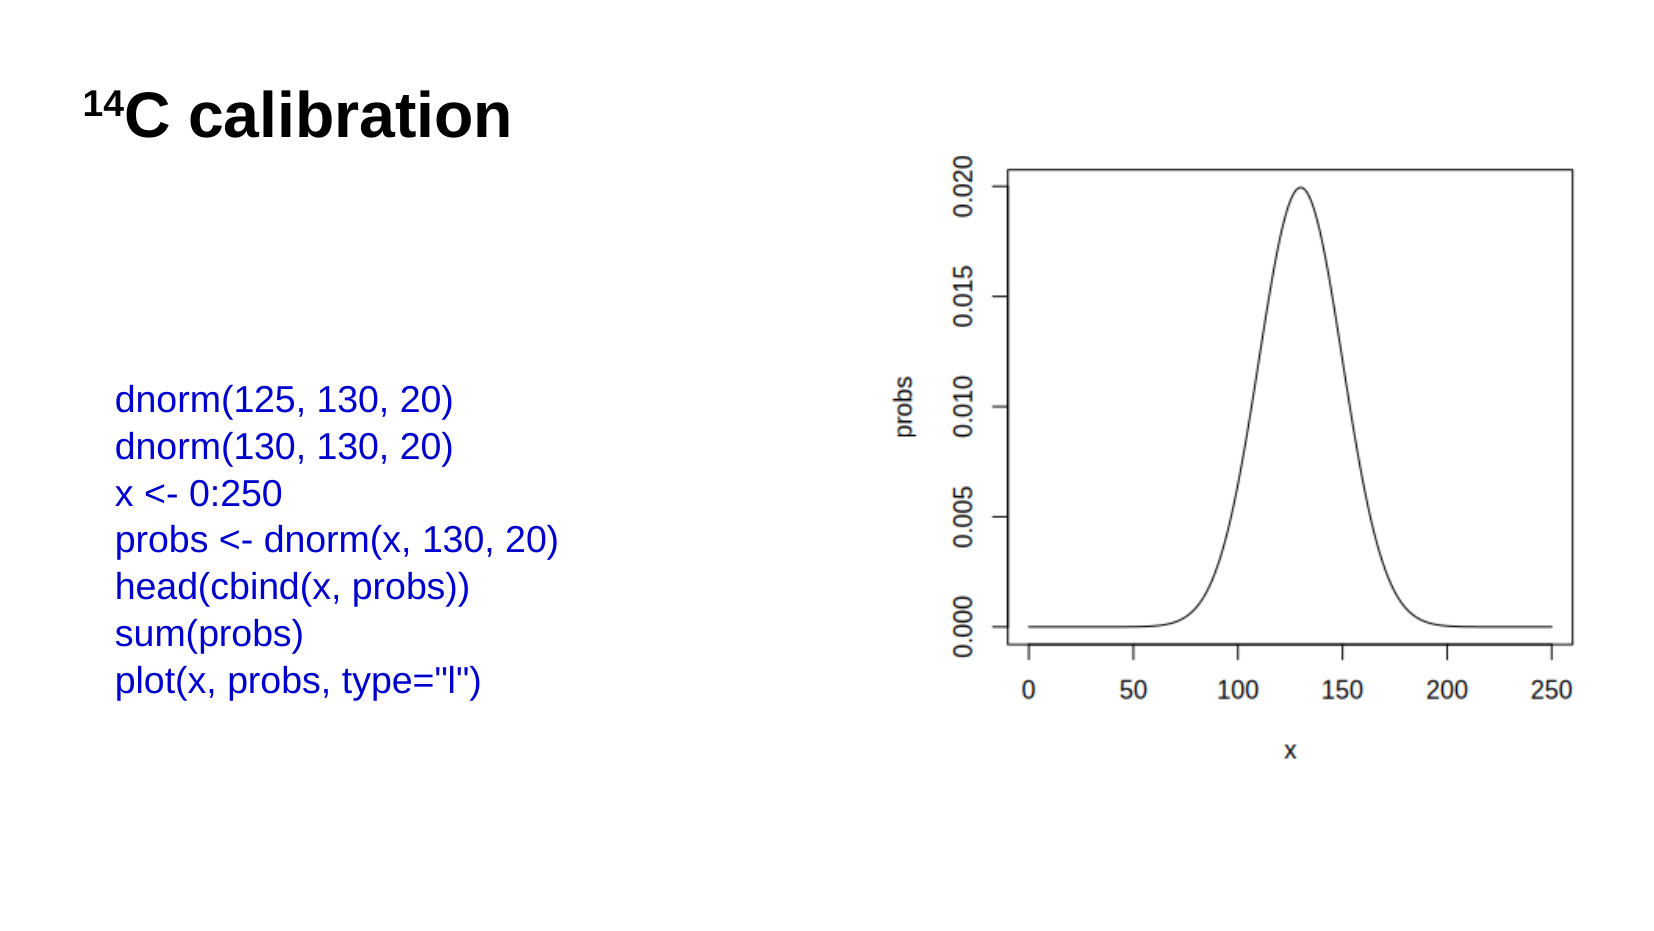

14C calibration
dnorm(125, 130, 20)
dnorm(130, 130, 20)
x <- 0:250
probs <- dnorm(x, 130, 20)
head(cbind(x, probs))
sum(probs)
plot(x, probs, type="l")